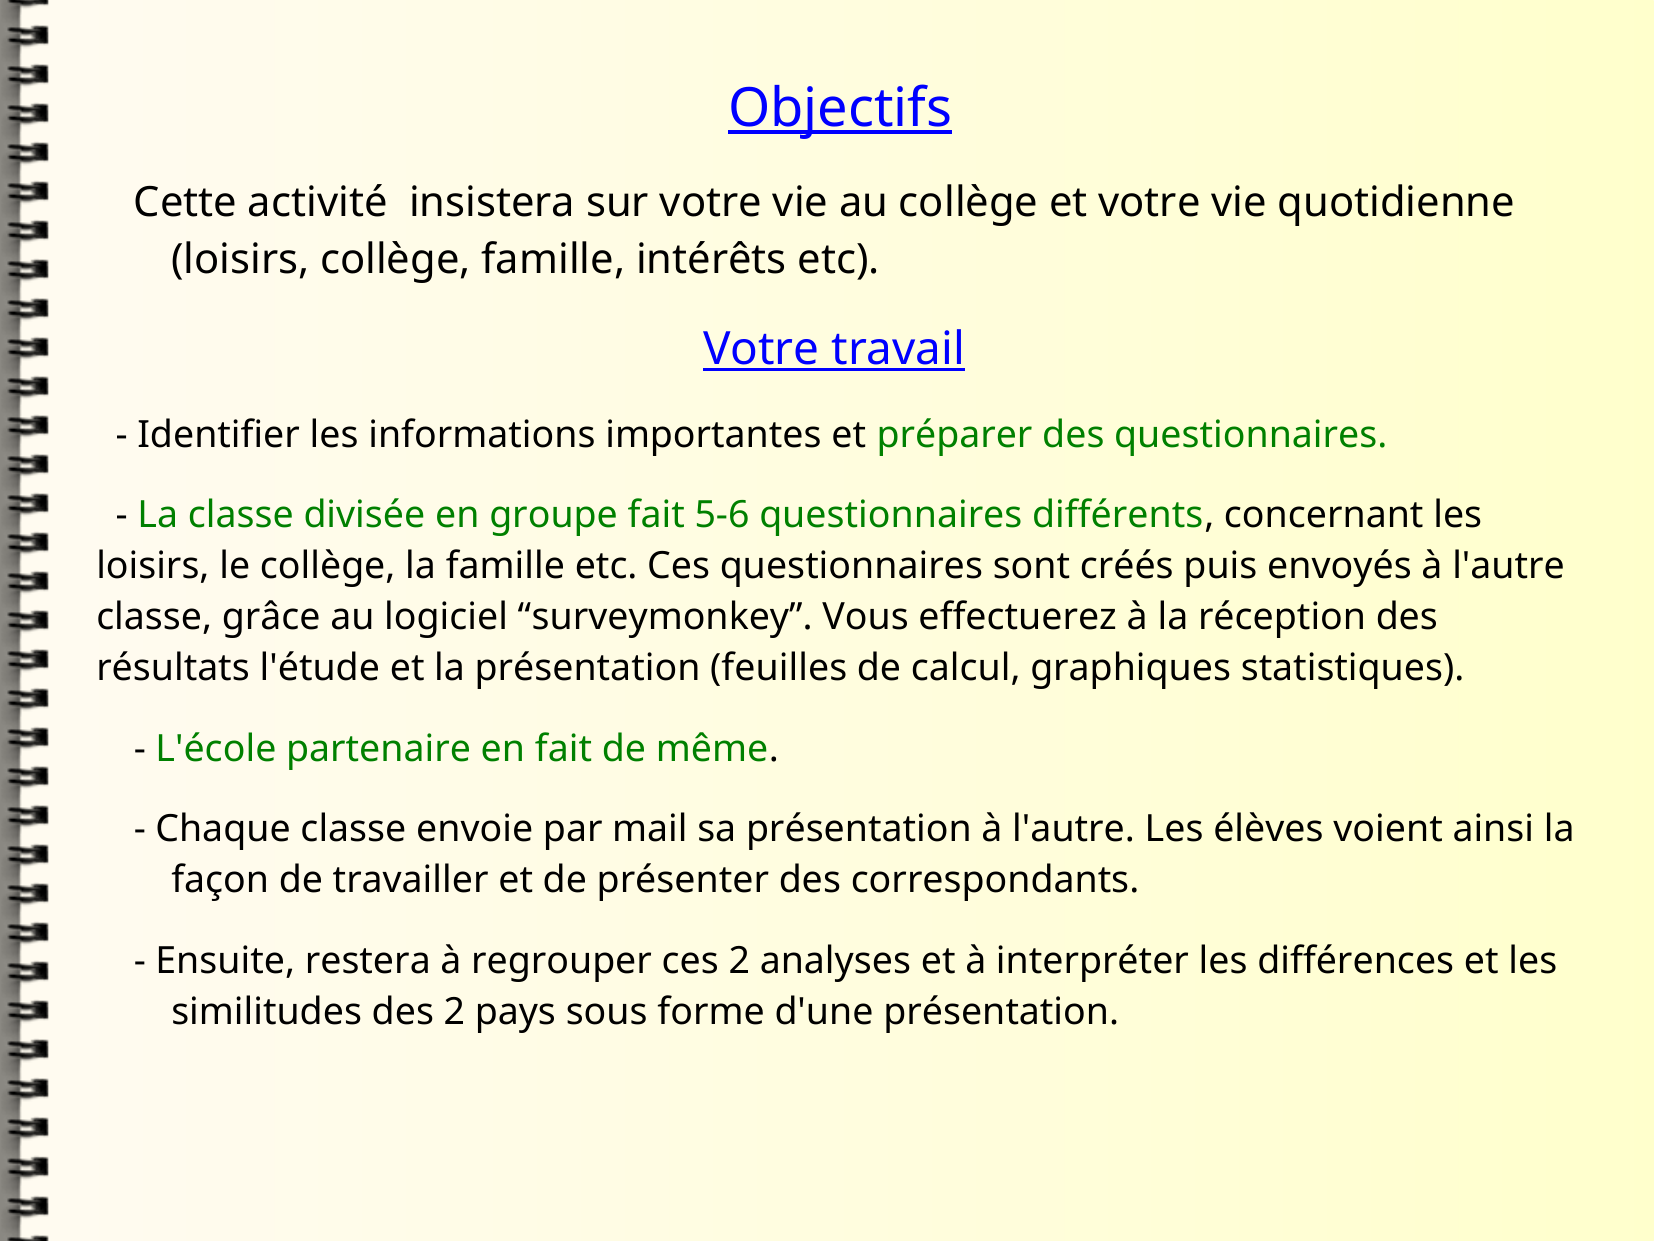

# Objectifs
Cette activité insistera sur votre vie au collège et votre vie quotidienne (loisirs, collège, famille, intérêts etc).
Votre travail
 - Identifier les informations importantes et préparer des questionnaires.
 - La classe divisée en groupe fait 5-6 questionnaires différents, concernant les loisirs, le collège, la famille etc. Ces questionnaires sont créés puis envoyés à l'autre classe, grâce au logiciel “surveymonkey”. Vous effectuerez à la réception des résultats l'étude et la présentation (feuilles de calcul, graphiques statistiques).
- L'école partenaire en fait de même.
- Chaque classe envoie par mail sa présentation à l'autre. Les élèves voient ainsi la façon de travailler et de présenter des correspondants.
- Ensuite, restera à regrouper ces 2 analyses et à interpréter les différences et les similitudes des 2 pays sous forme d'une présentation.